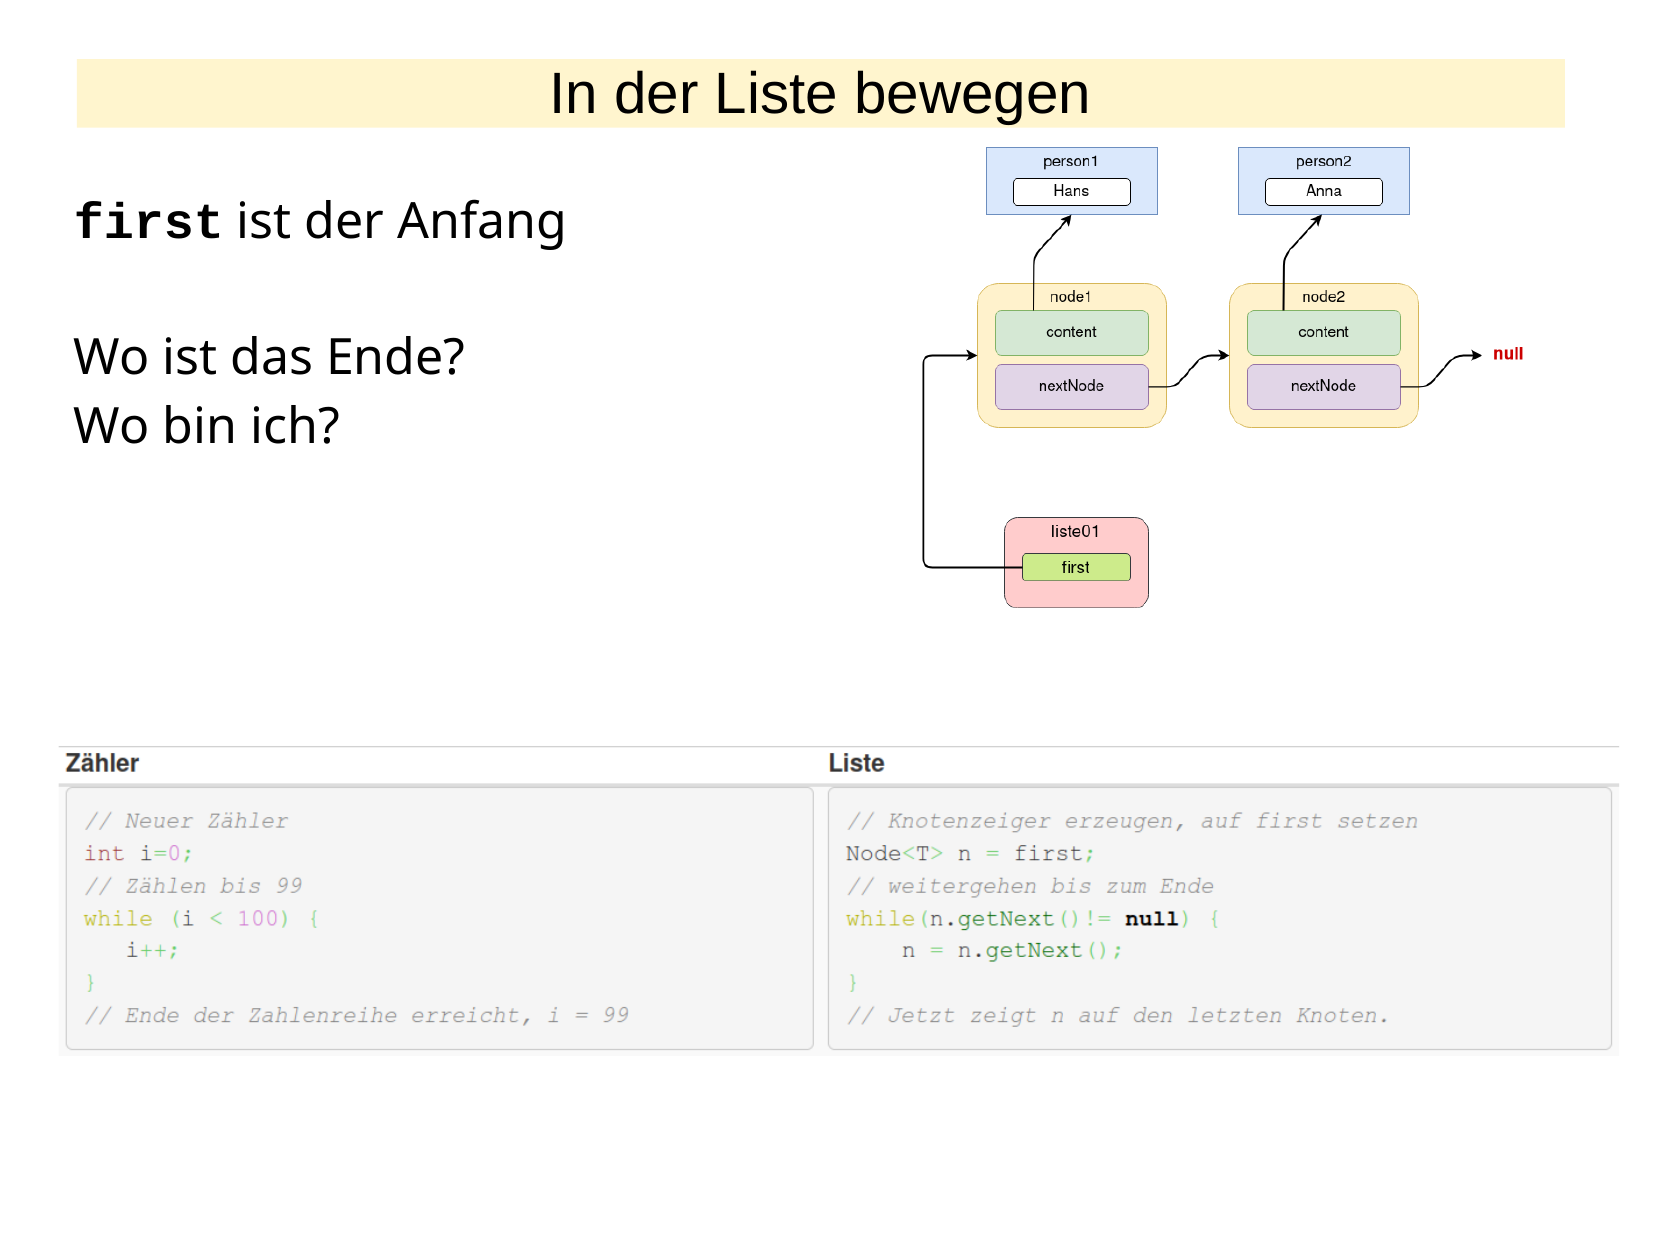

# In der Liste bewegen
first ist der Anfang
Wo ist das Ende?
Wo bin ich?